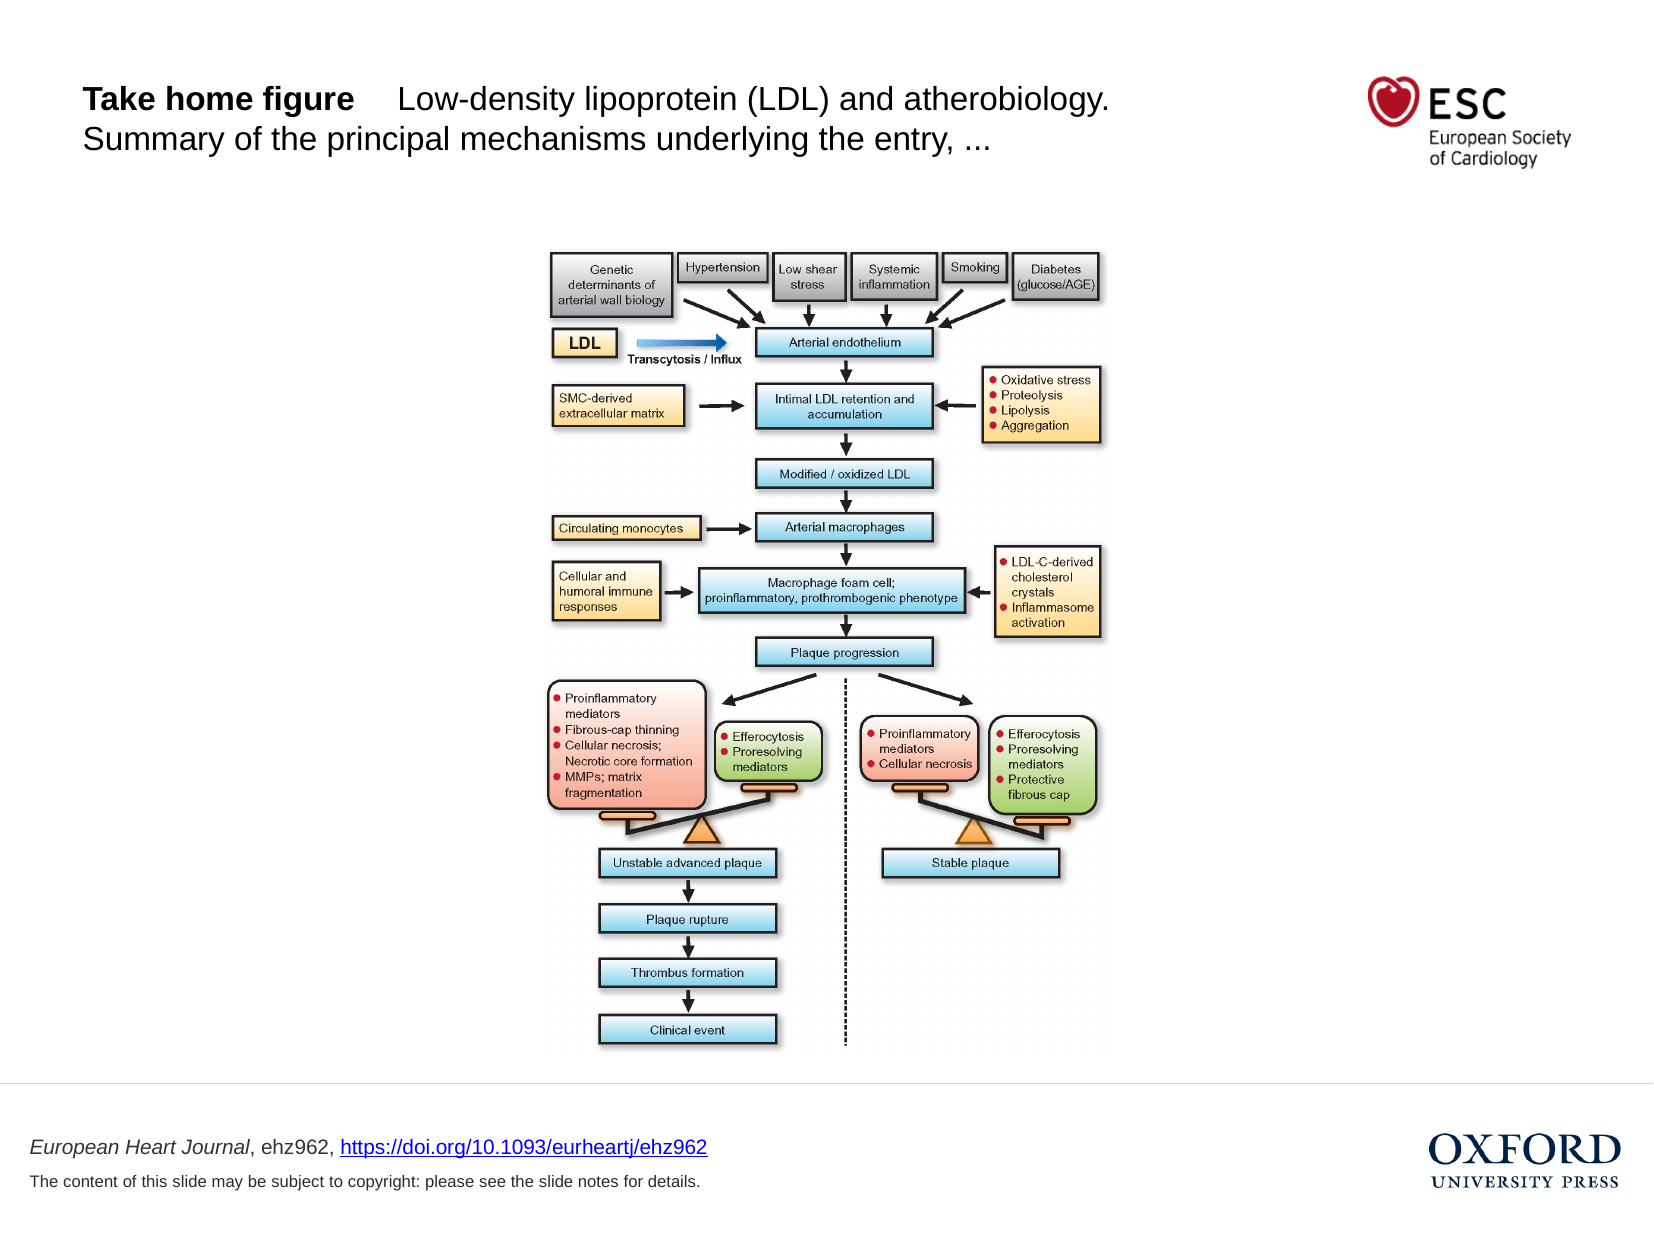

# Take home figure  Low-density lipoprotein (LDL) and atherobiology. Summary of the principal mechanisms underlying the entry, ...
European Heart Journal, ehz962, https://doi.org/10.1093/eurheartj/ehz962
The content of this slide may be subject to copyright: please see the slide notes for details.